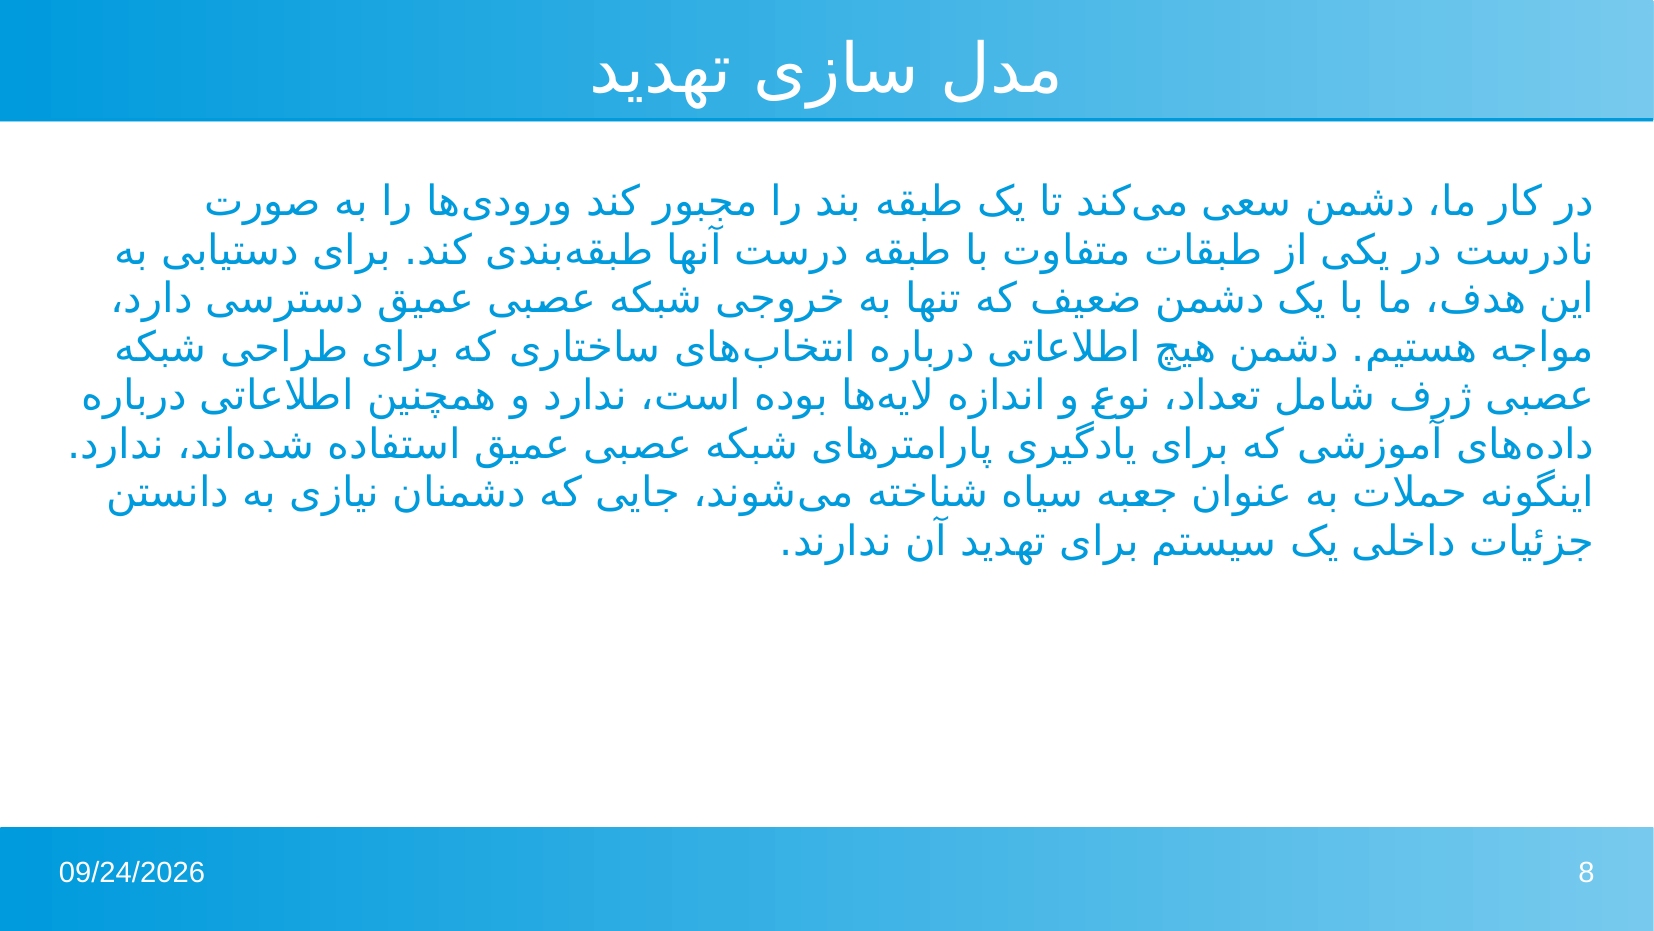

# مدل سازی تهدید
در کار ما، دشمن سعی می‌کند تا یک طبقه بند را مجبور کند ورودی‌ها را به صورت نادرست در یکی از طبقات متفاوت با طبقه درست آنها طبقه‌بندی کند. برای دستیابی به این هدف، ما با یک دشمن ضعیف که تنها به خروجی شبکه عصبی عمیق دسترسی دارد، مواجه هستیم. دشمن هیچ اطلاعاتی درباره انتخاب‌های ساختاری که برای طراحی شبکه عصبی ژرف شامل تعداد، نوع و اندازه لایه‌ها بوده است، ندارد و همچنین اطلاعاتی درباره داده‌های آموزشی که برای یادگیری پارامترهای شبکه عصبی عمیق استفاده شده‌اند، ندارد. اینگونه حملات به عنوان جعبه سیاه شناخته می‌شوند، جایی که دشمنان نیازی به دانستن جزئیات داخلی یک سیستم برای تهدید آن ندارند.
8